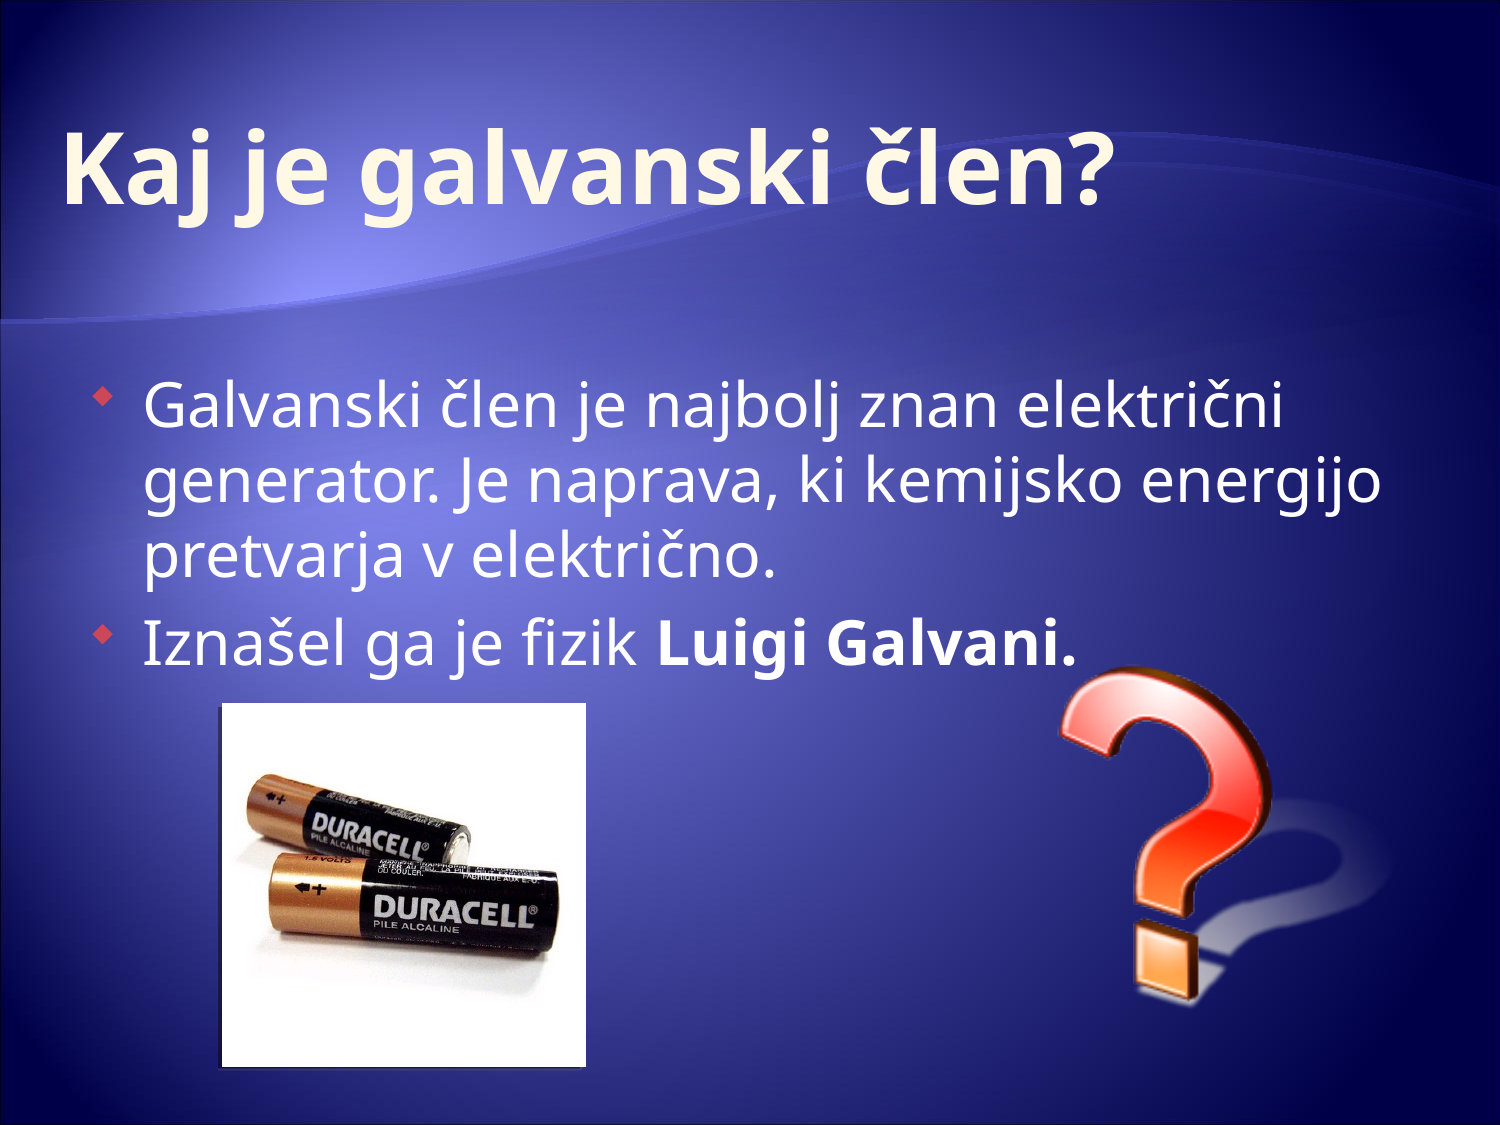

# Kaj je galvanski člen?
Galvanski člen je najbolj znan električni generator. Je naprava, ki kemijsko energijo pretvarja v električno.
Iznašel ga je fizik Luigi Galvani.